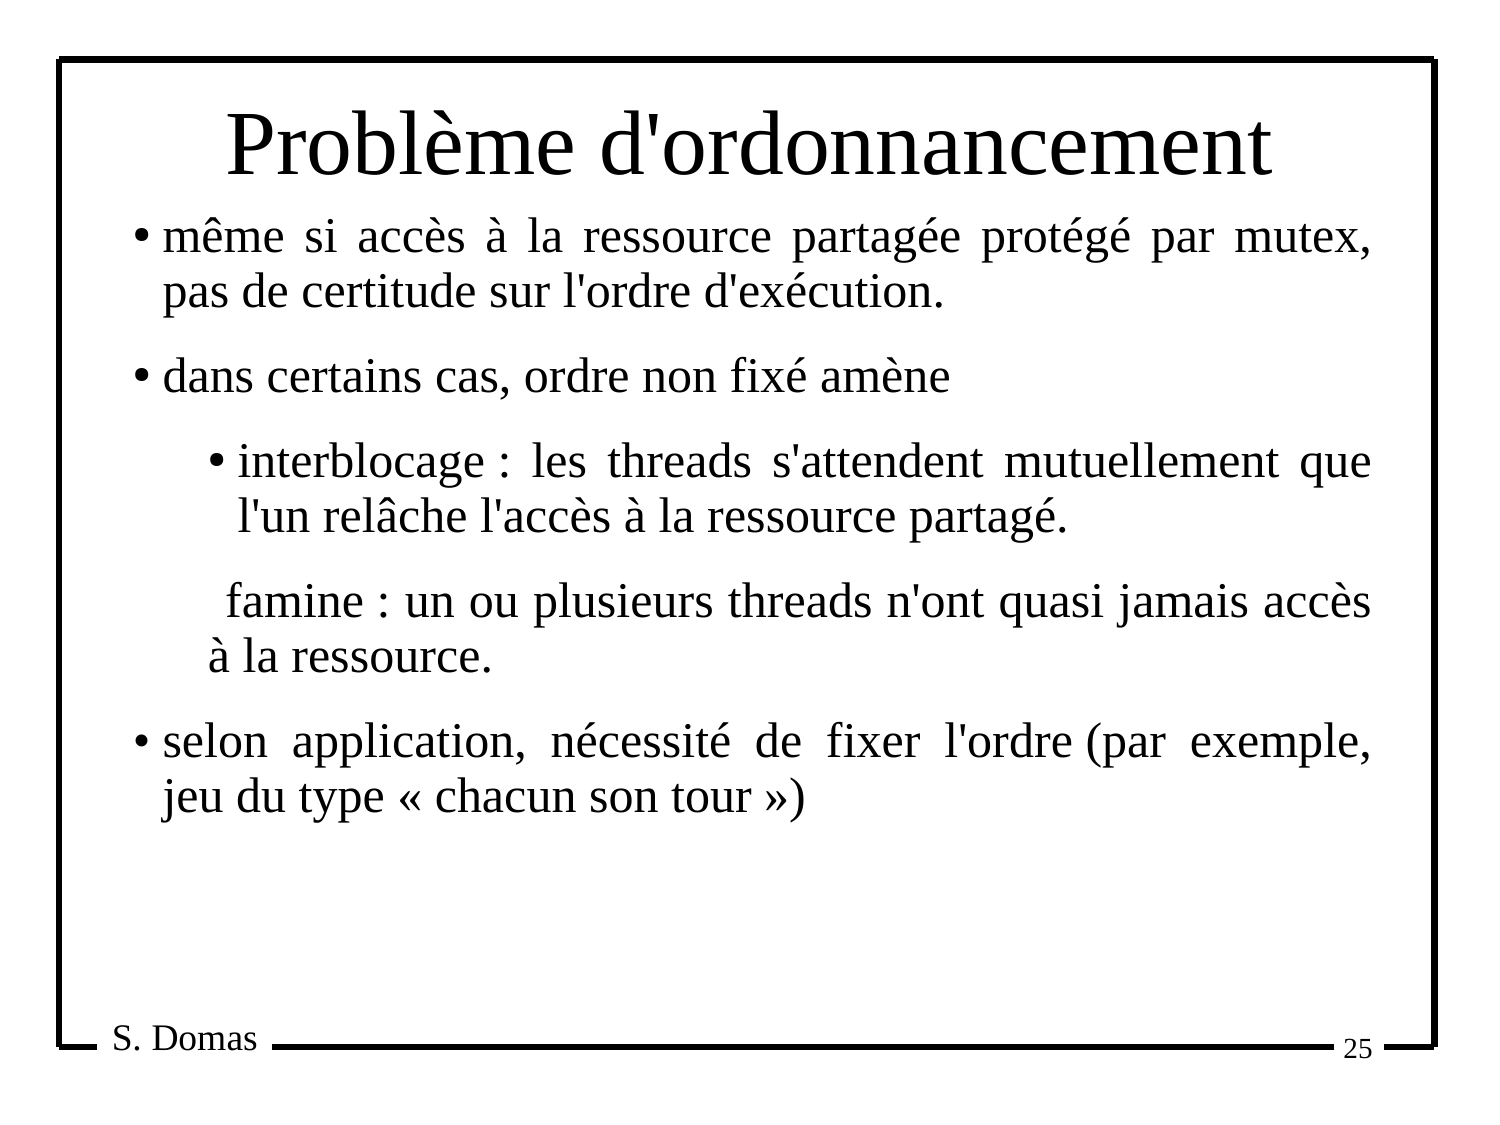

# Problème d'ordonnancement
S. Domas
même si accès à la ressource partagée protégé par mutex, pas de certitude sur l'ordre d'exécution.
dans certains cas, ordre non fixé amène
interblocage : les threads s'attendent mutuellement que l'un relâche l'accès à la ressource partagé.
famine : un ou plusieurs threads n'ont quasi jamais accès à la ressource.
selon application, nécessité de fixer l'ordre (par exemple, jeu du type « chacun son tour »)
25